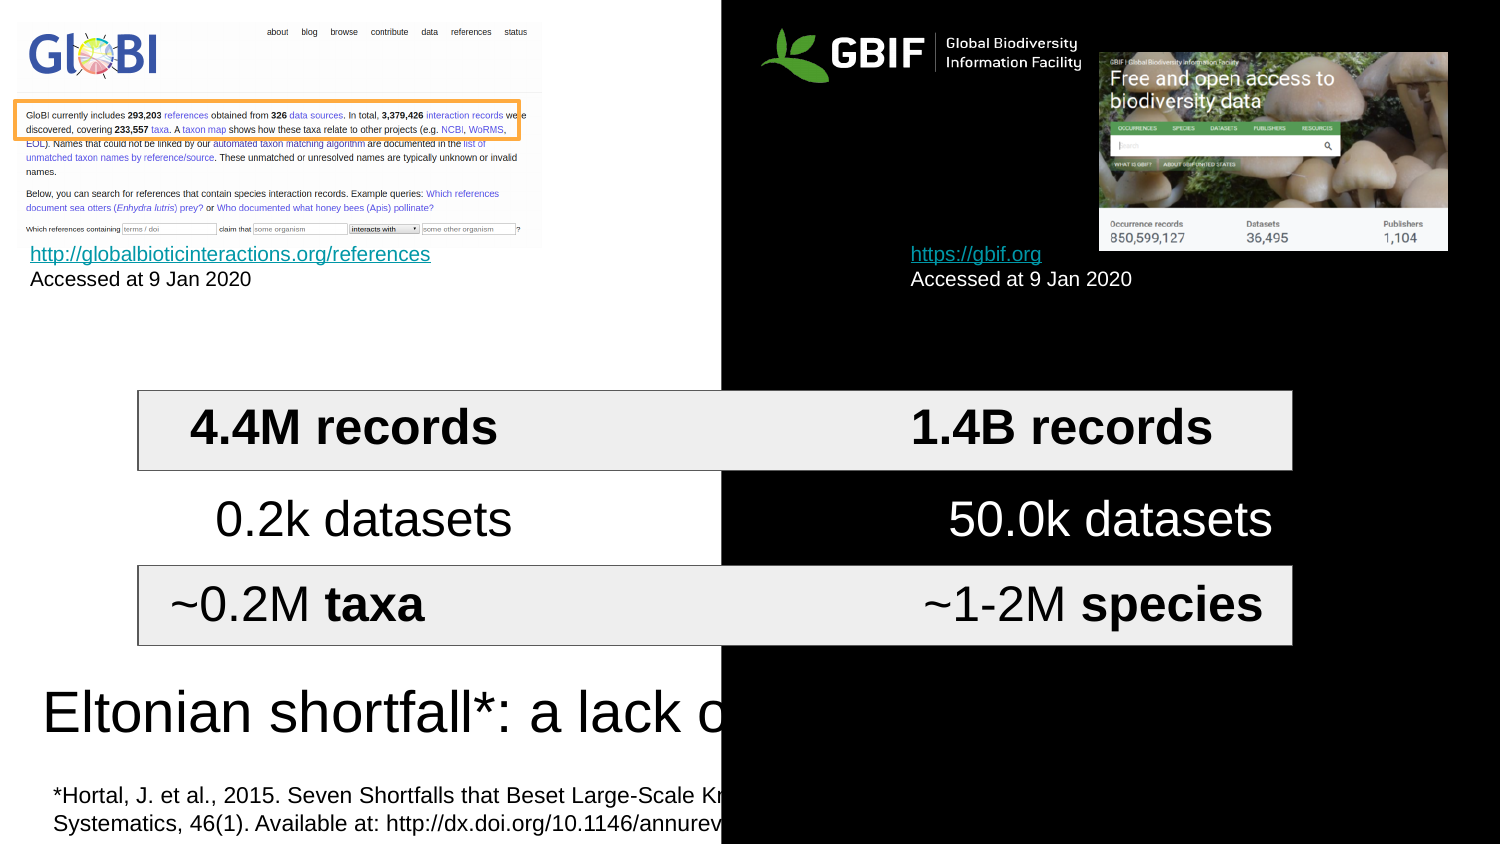

http://globalbioticinteractions.org/references
Accessed at 9 Jan 2020
https://gbif.org
Accessed at 9 Jan 2020
4.4M records
1.4B records
0.2k datasets
50.0k datasets
~0.2M taxa
~1-2M species
Eltonian shortfall*: a lack of species-interaction records
*Hortal, J. et al., 2015. Seven Shortfalls that Beset Large-Scale Knowledge of Biodiversity. Annual Review of Ecology, Evolution, and Systematics, 46(1). Available at: http://dx.doi.org/10.1146/annurev-ecolsys-112414-054400.